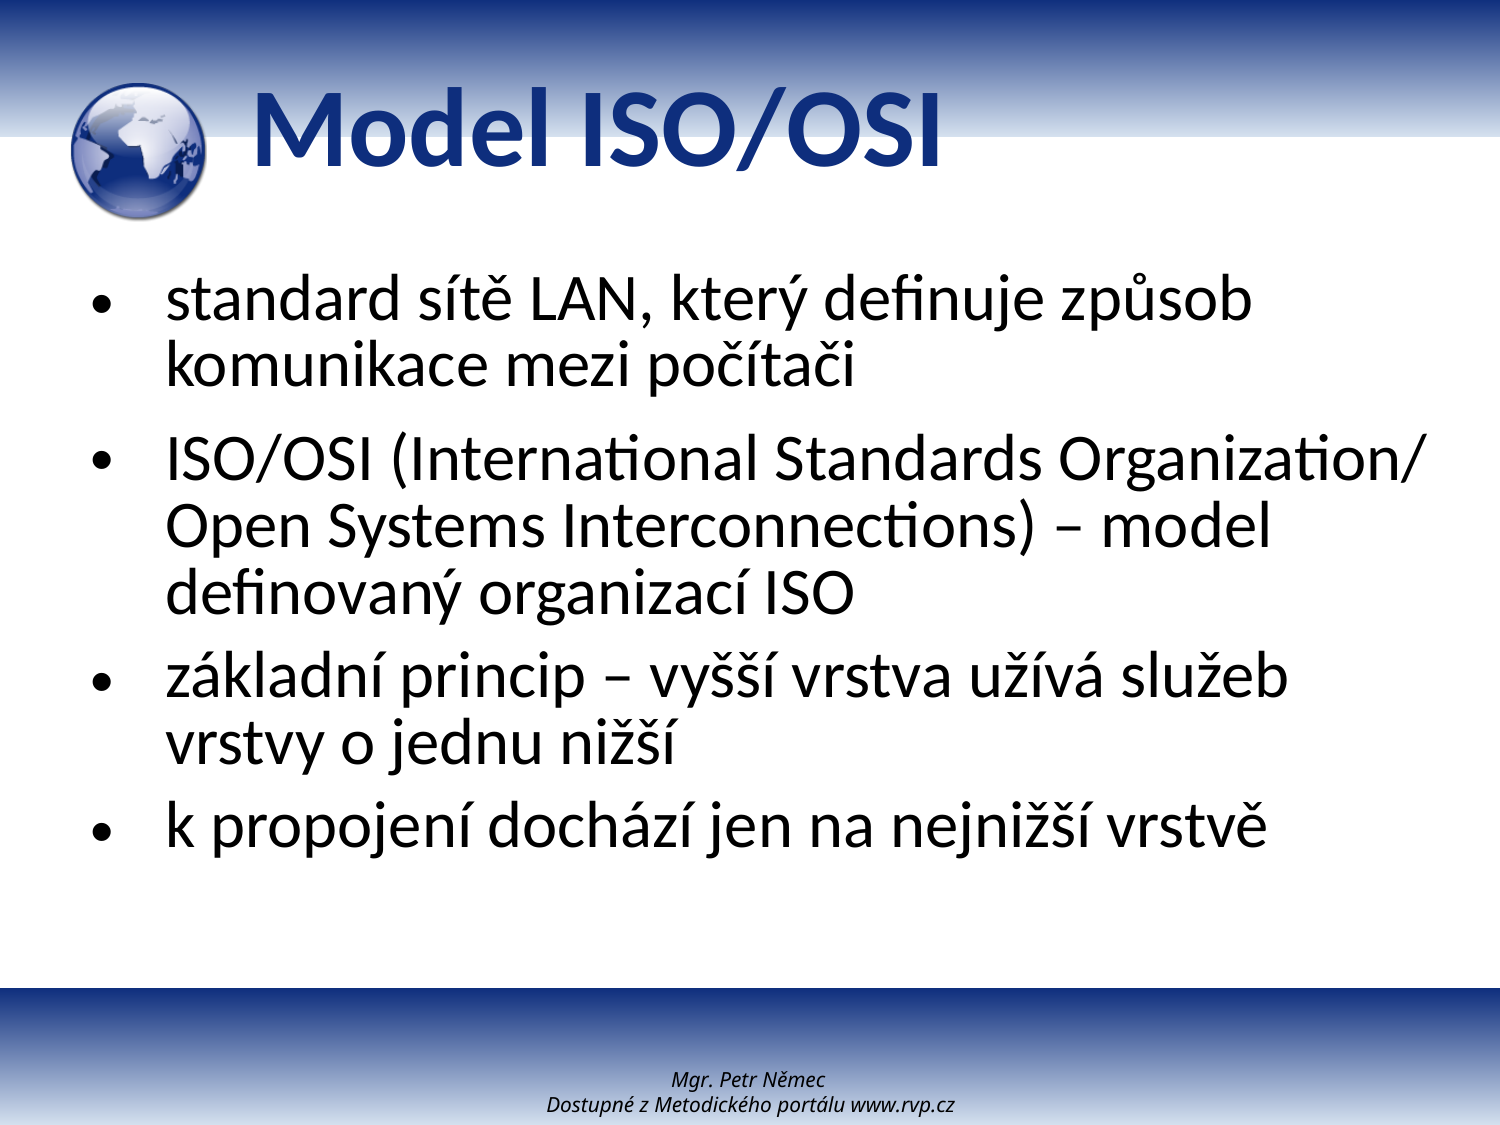

# Model ISO/OSI
standard sítě LAN, který definuje způsob komunikace mezi počítači
ISO/OSI (International Standards Organization/ Open Systems Interconnections) – model definovaný organizací ISO
základní princip – vyšší vrstva užívá služeb vrstvy o jednu nižší
k propojení dochází jen na nejnižší vrstvě